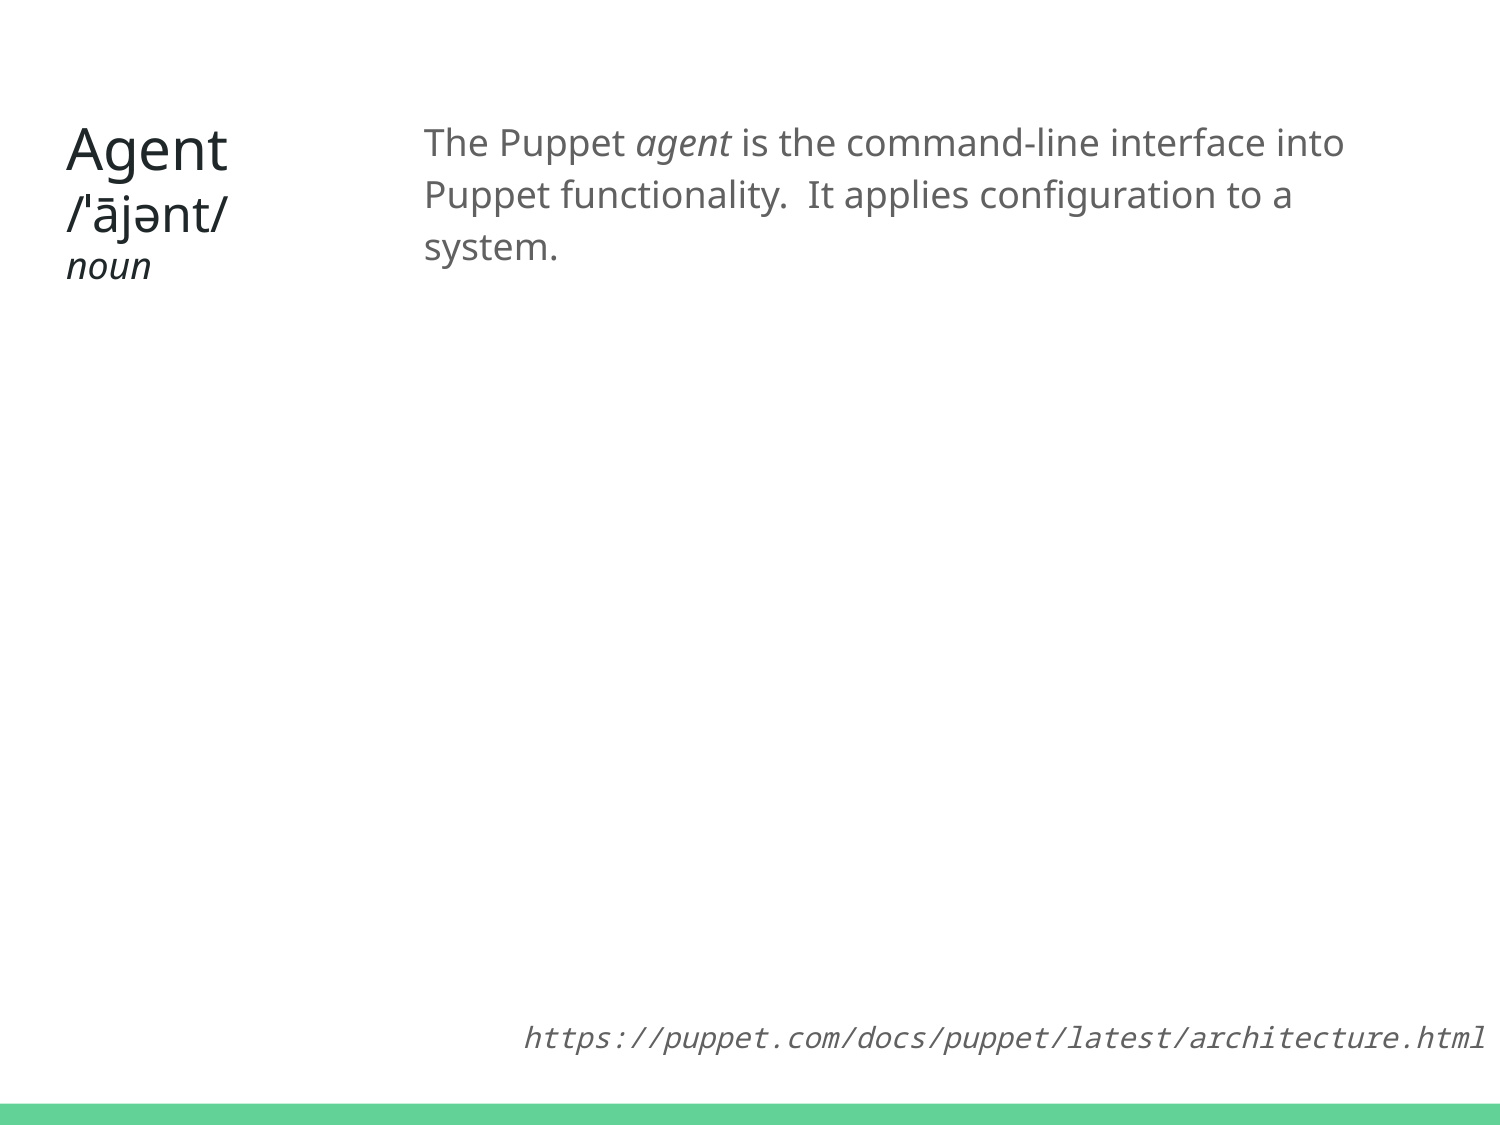

# Agent /ˈājənt/ noun
The Puppet agent is the command-line interface into Puppet functionality. It applies configuration to a system.
https://puppet.com/docs/puppet/latest/architecture.html